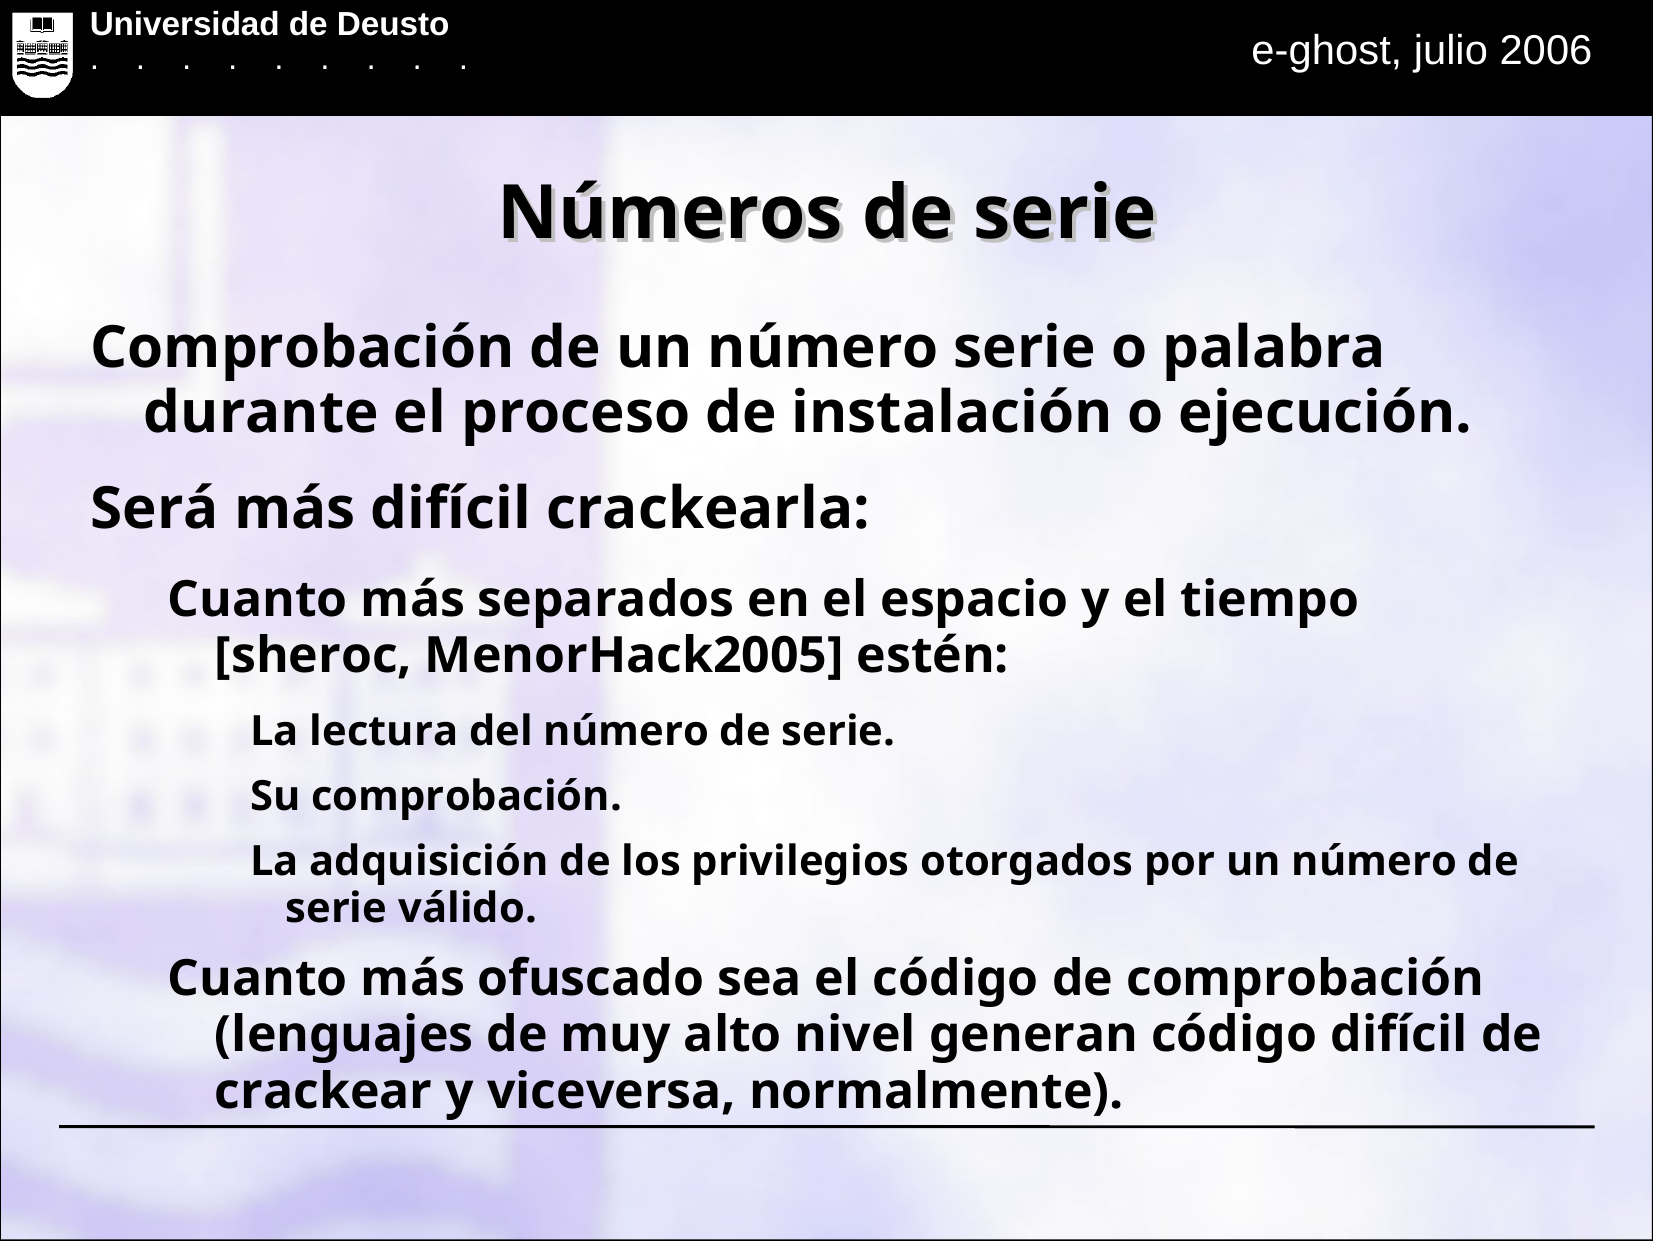

# Números de serie
Comprobación de un número serie o palabra durante el proceso de instalación o ejecución.
Será más difícil crackearla:
Cuanto más separados en el espacio y el tiempo [sheroc, MenorHack2005] estén:
La lectura del número de serie.
Su comprobación.
La adquisición de los privilegios otorgados por un número de serie válido.
Cuanto más ofuscado sea el código de comprobación (lenguajes de muy alto nivel generan código difícil de crackear y viceversa, normalmente).